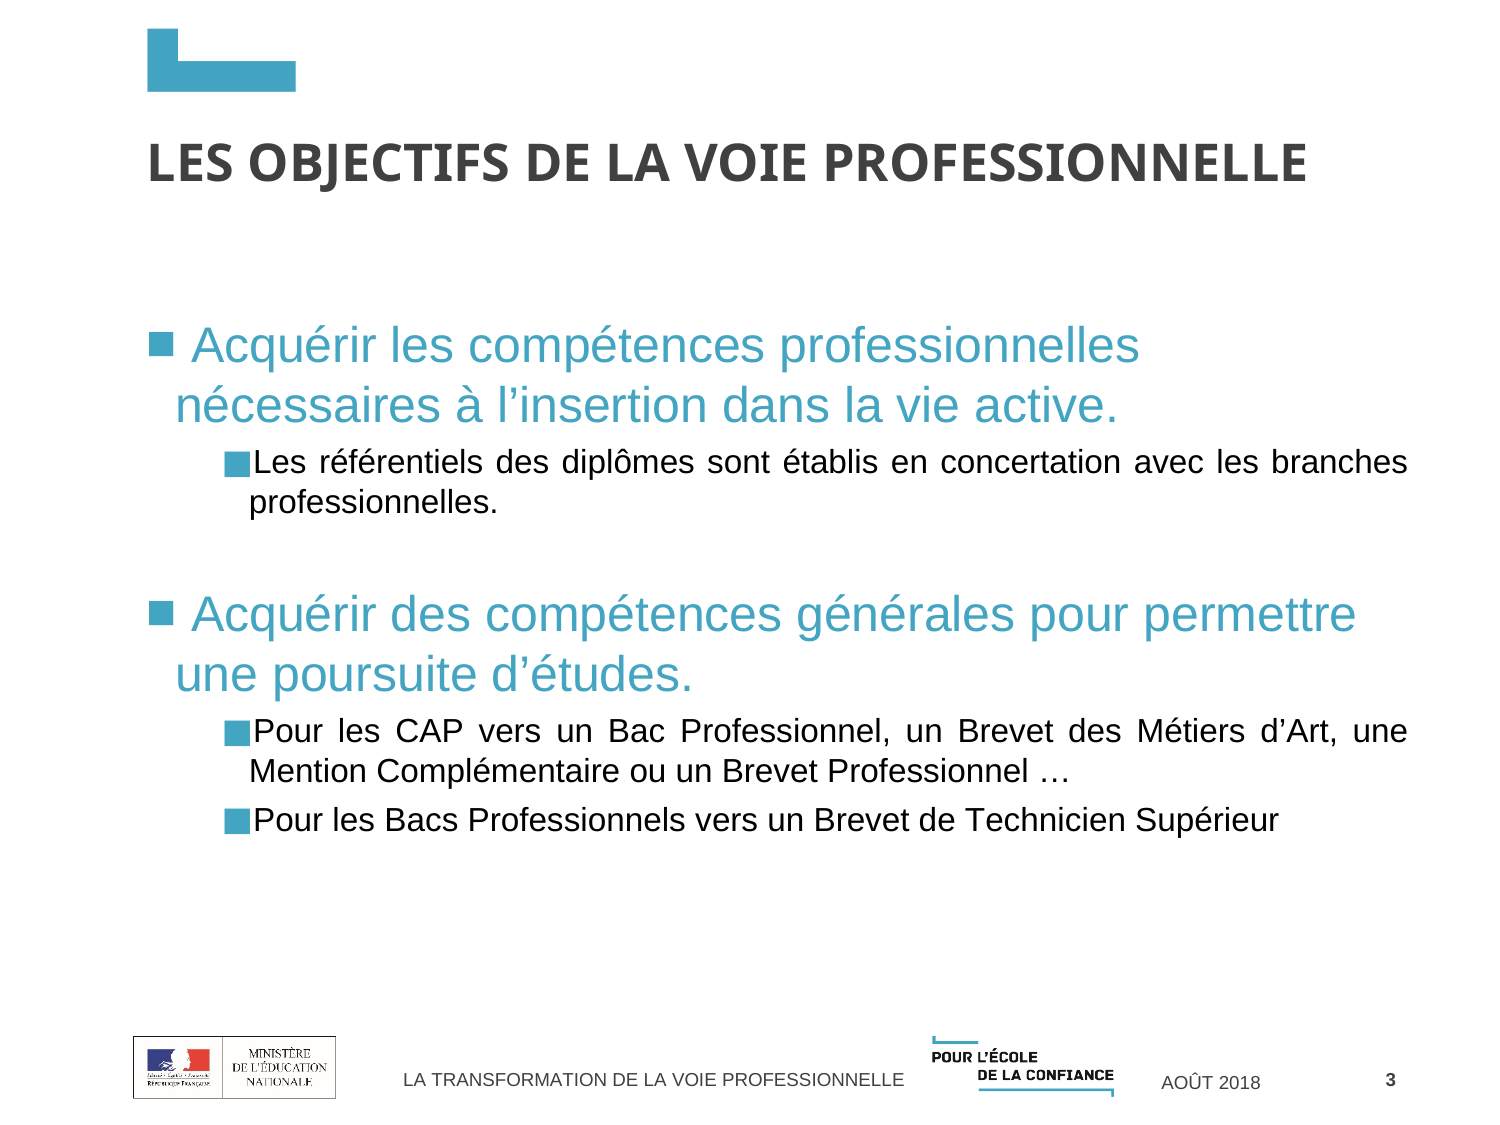

LES OBJECTIFS DE LA VOIE PROFESSIONNELLE
 Acquérir les compétences professionnelles nécessaires à l’insertion dans la vie active.
Les référentiels des diplômes sont établis en concertation avec les branches professionnelles.
 Acquérir des compétences générales pour permettre une poursuite d’études.
Pour les CAP vers un Bac Professionnel, un Brevet des Métiers d’Art, une Mention Complémentaire ou un Brevet Professionnel …
Pour les Bacs Professionnels vers un Brevet de Technicien Supérieur